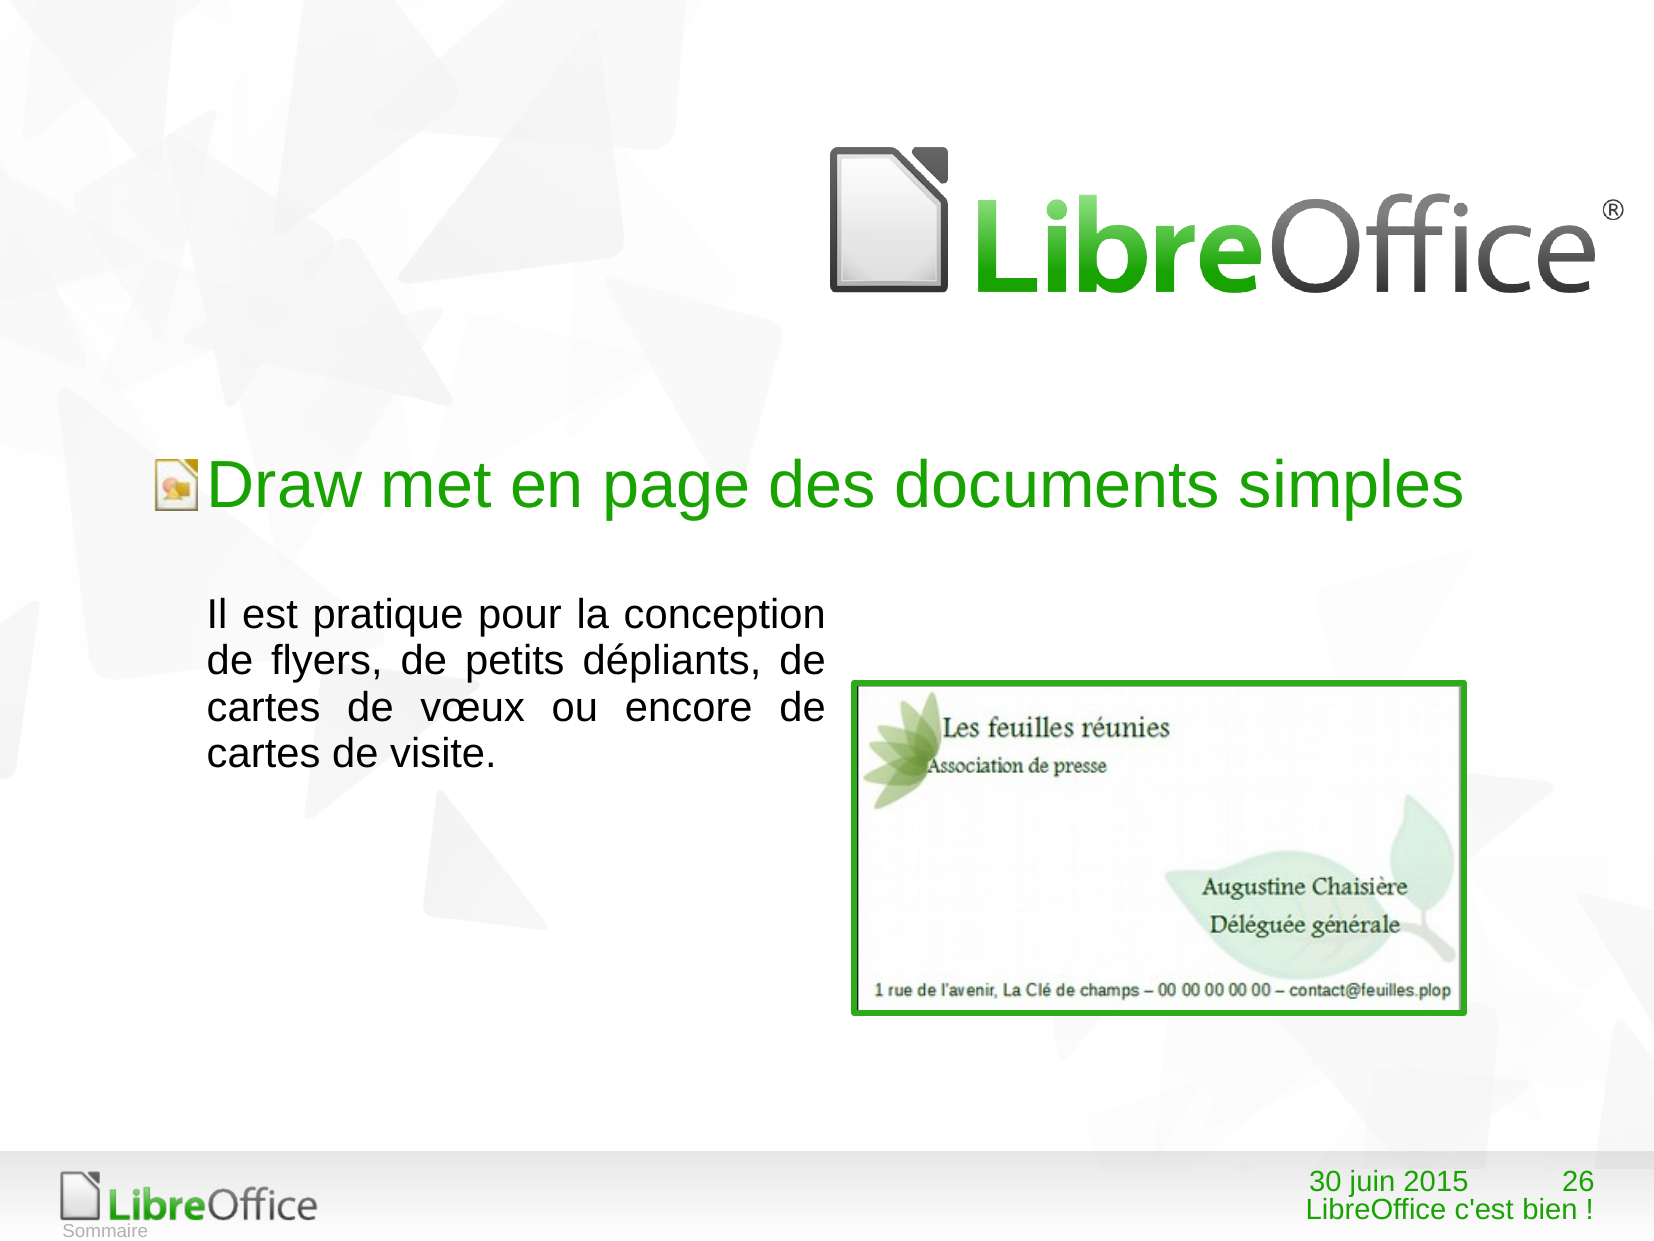

# Draw met en page des documents simples
Il est pratique pour la conception de flyers, de petits dépliants, de cartes de vœux ou encore de cartes de visite.
30 juin 2015
26
LibreOffice c'est bien !